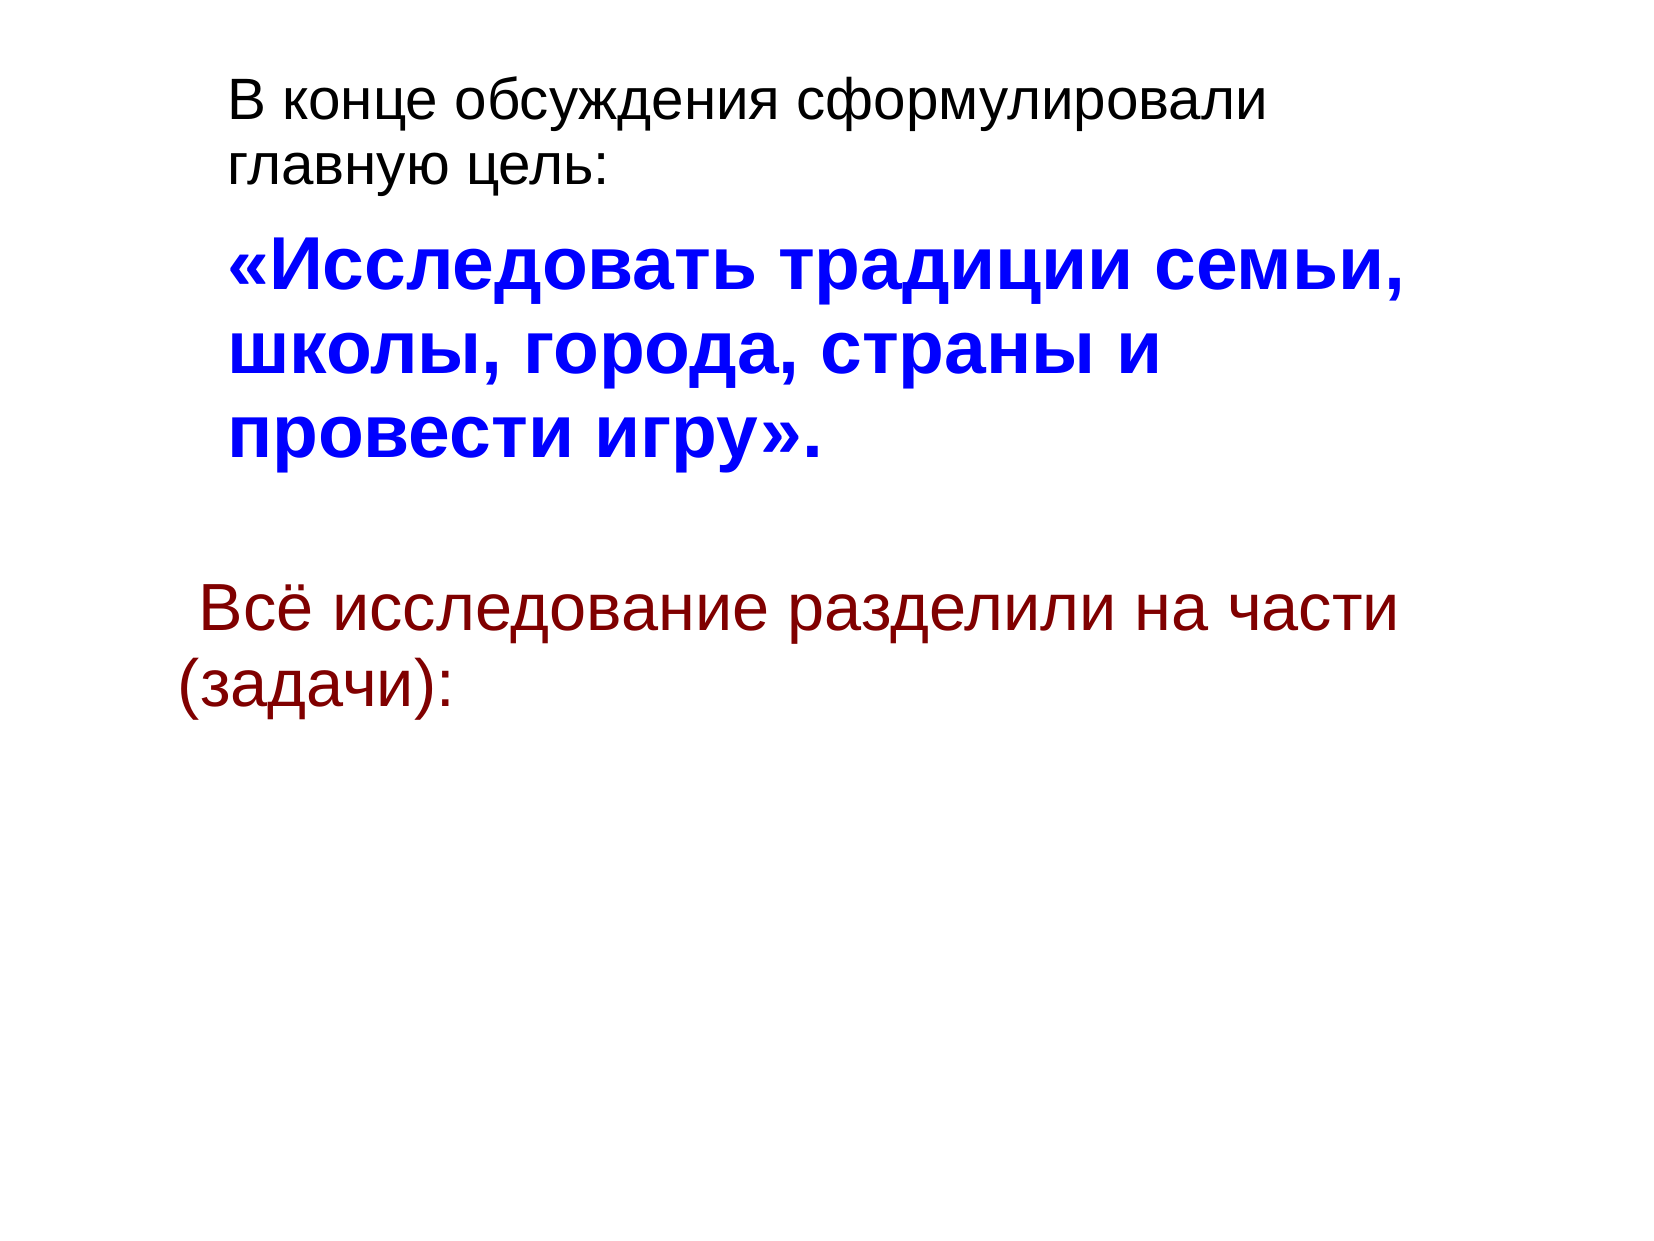

В конце обсуждения сформулировали главную цель:
«Исследовать традиции семьи, школы, города, страны и провести игру».
 Всё исследование разделили на части (задачи):